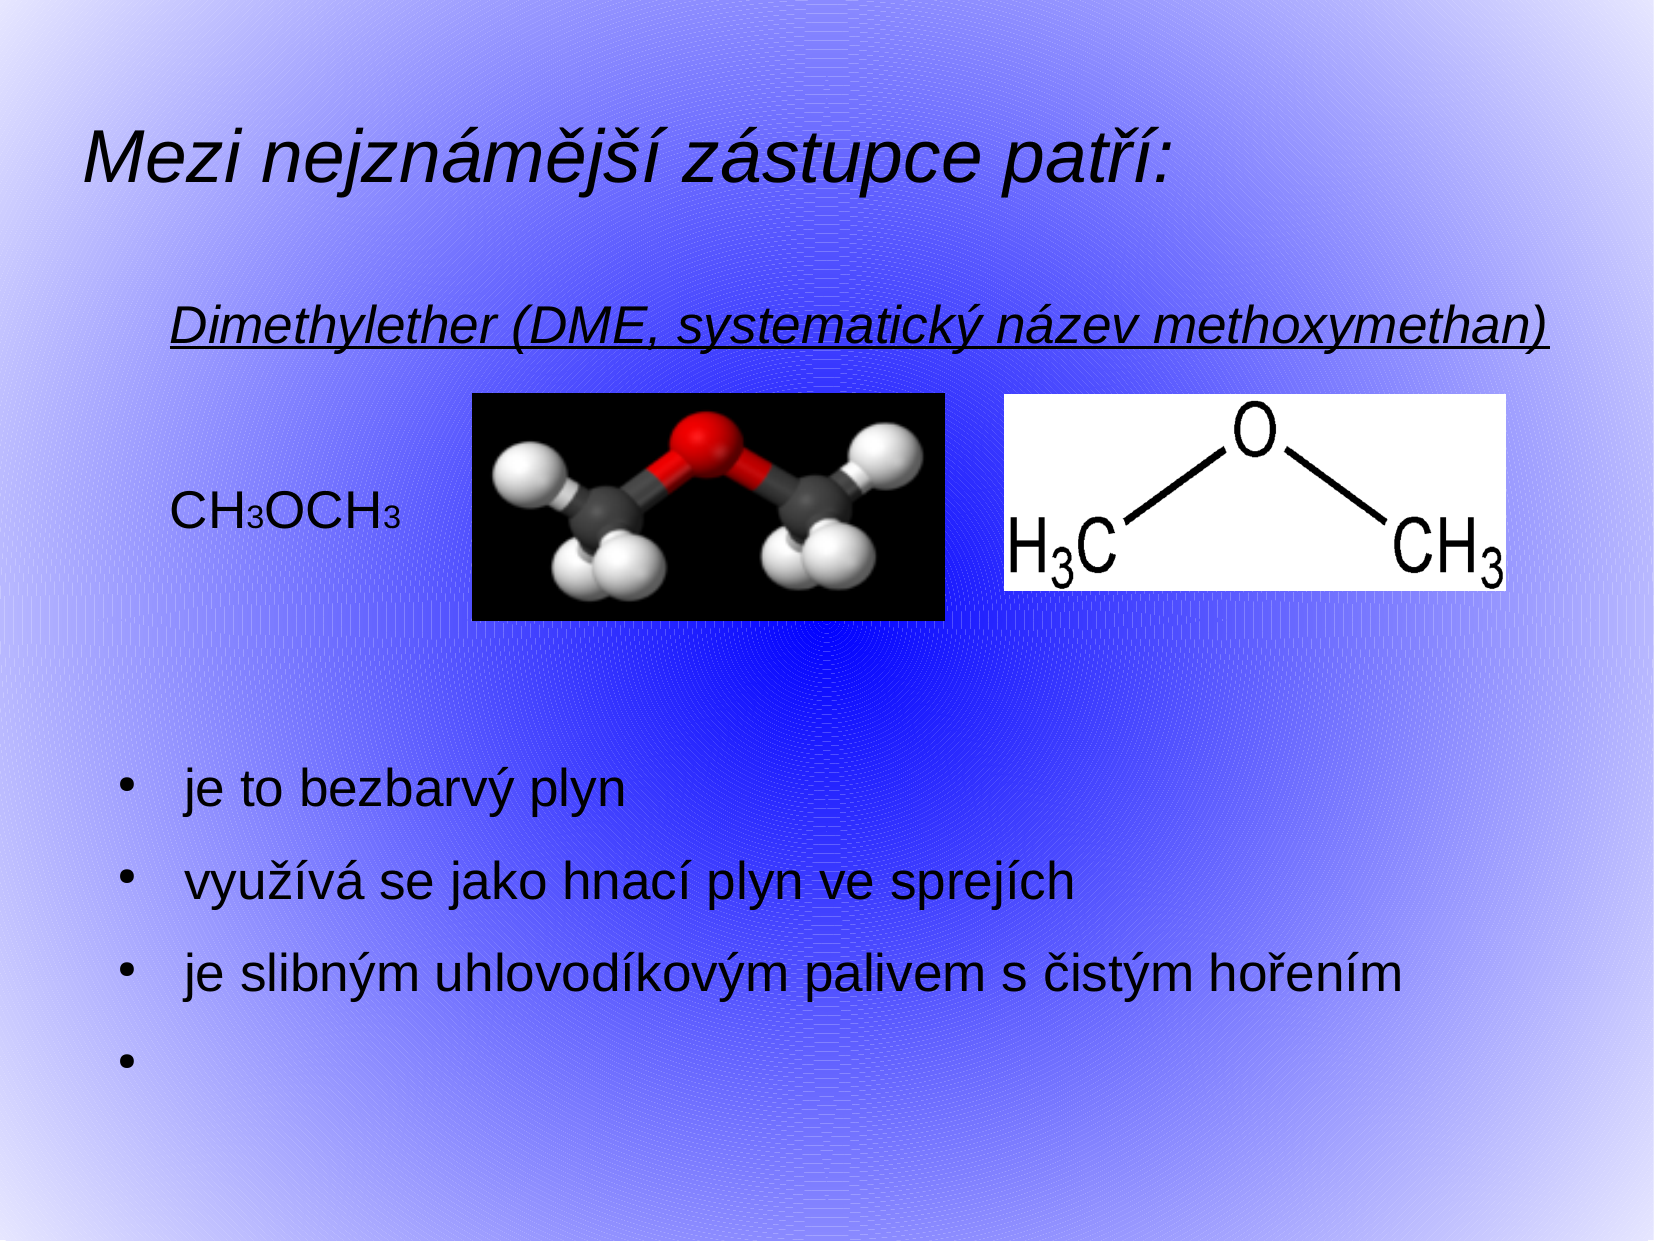

# Mezi nejznámější zástupce patří:
Dimethylether (DME, systematický název methoxymethan)
CH3OCH3
 je to bezbarvý plyn
 využívá se jako hnací plyn ve sprejích
 je slibným uhlovodíkovým palivem s čistým hořením